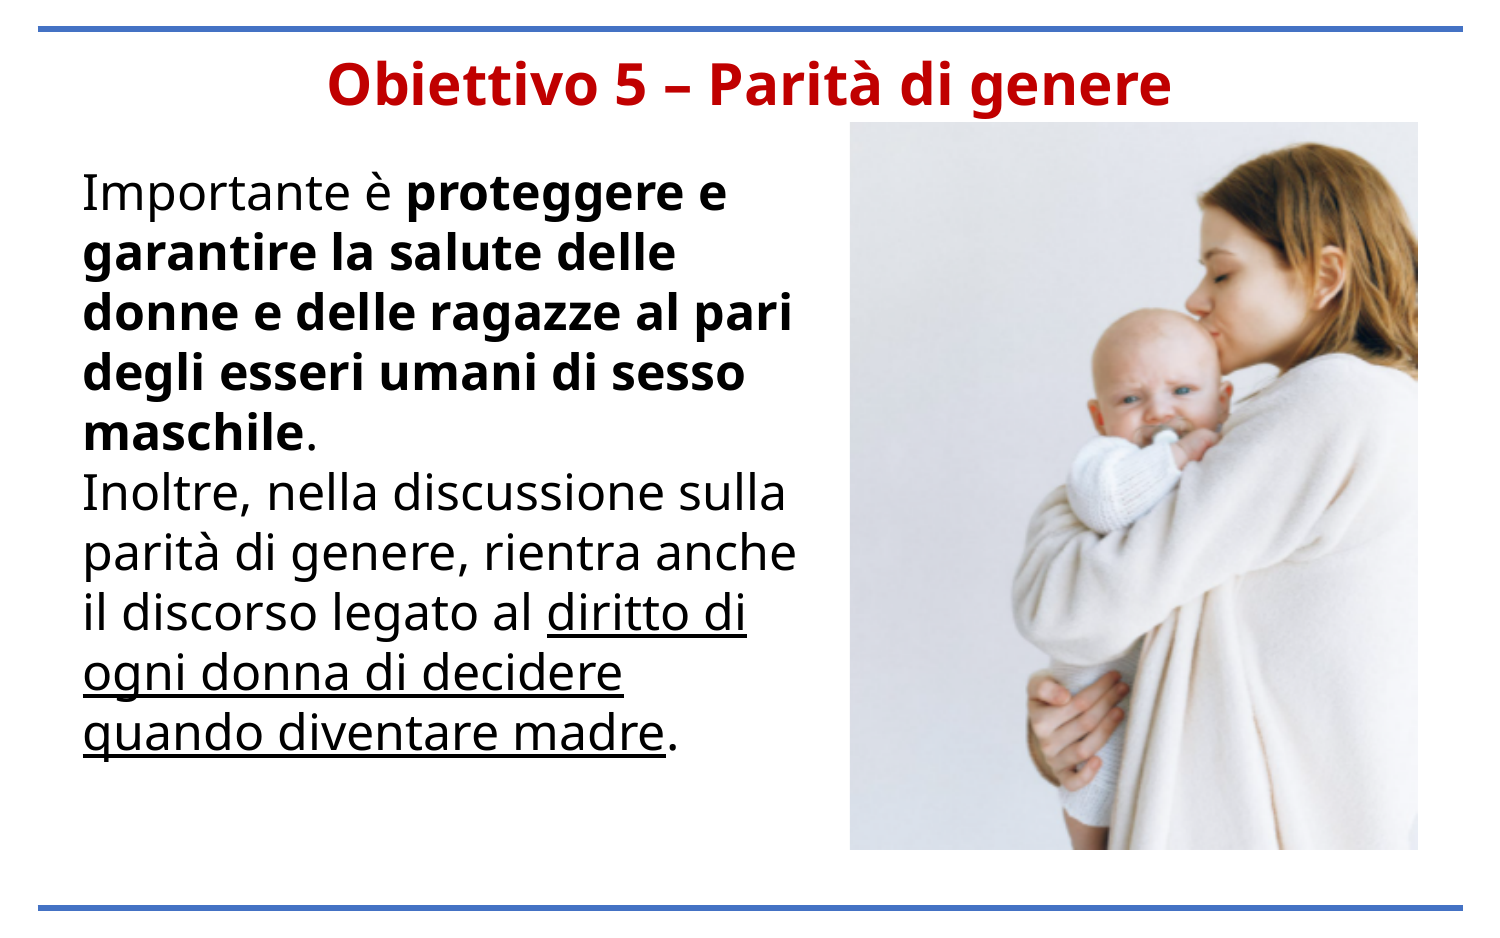

# Obiettivo 5 – Parità di genere
Importante è proteggere e garantire la salute delle donne e delle ragazze al pari degli esseri umani di sesso maschile.
Inoltre, nella discussione sulla parità di genere, rientra anche il discorso legato al diritto di ogni donna di decidere quando diventare madre.